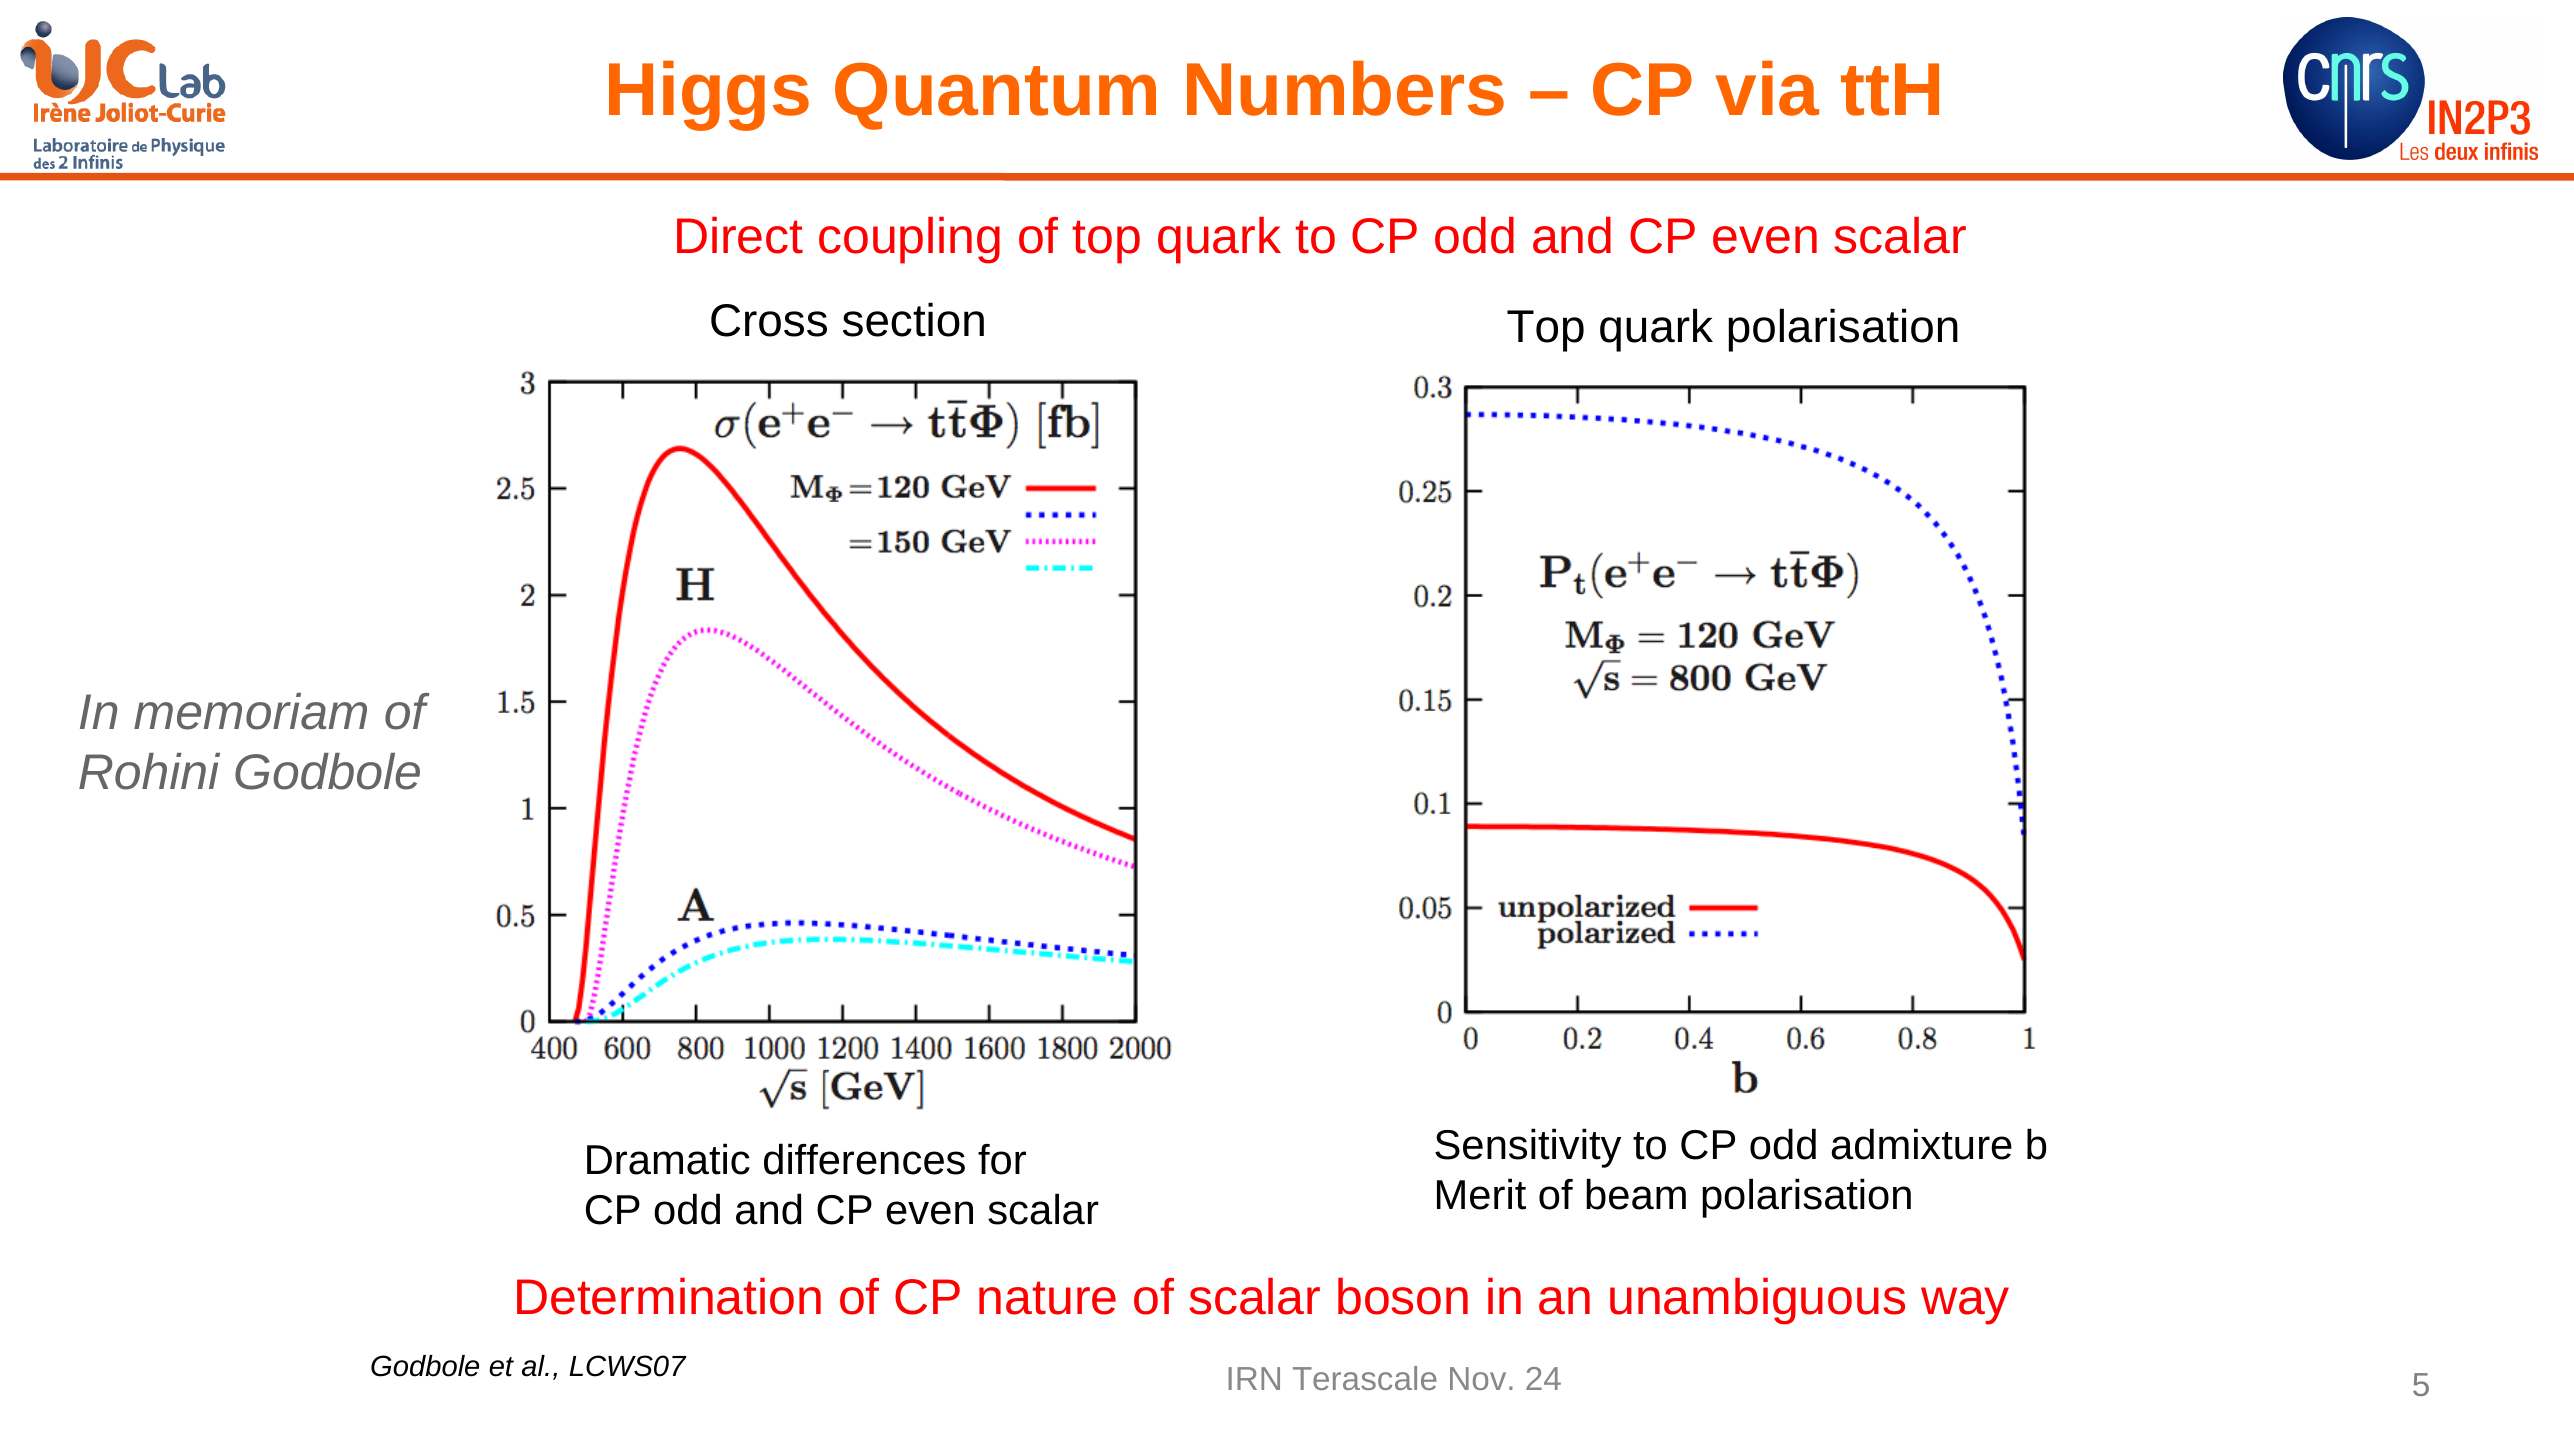

# Higgs Quantum Numbers – CP via ttH
Direct coupling of top quark to CP odd and CP even scalar
Cross section
Top quark polarisation
In memoriam of
Rohini Godbole
Sensitivity to CP odd admixture b
Merit of beam polarisation
Dramatic differences for
CP odd and CP even scalar
Determination of CP nature of scalar boson in an unambiguous way
Godbole et al., LCWS07
5